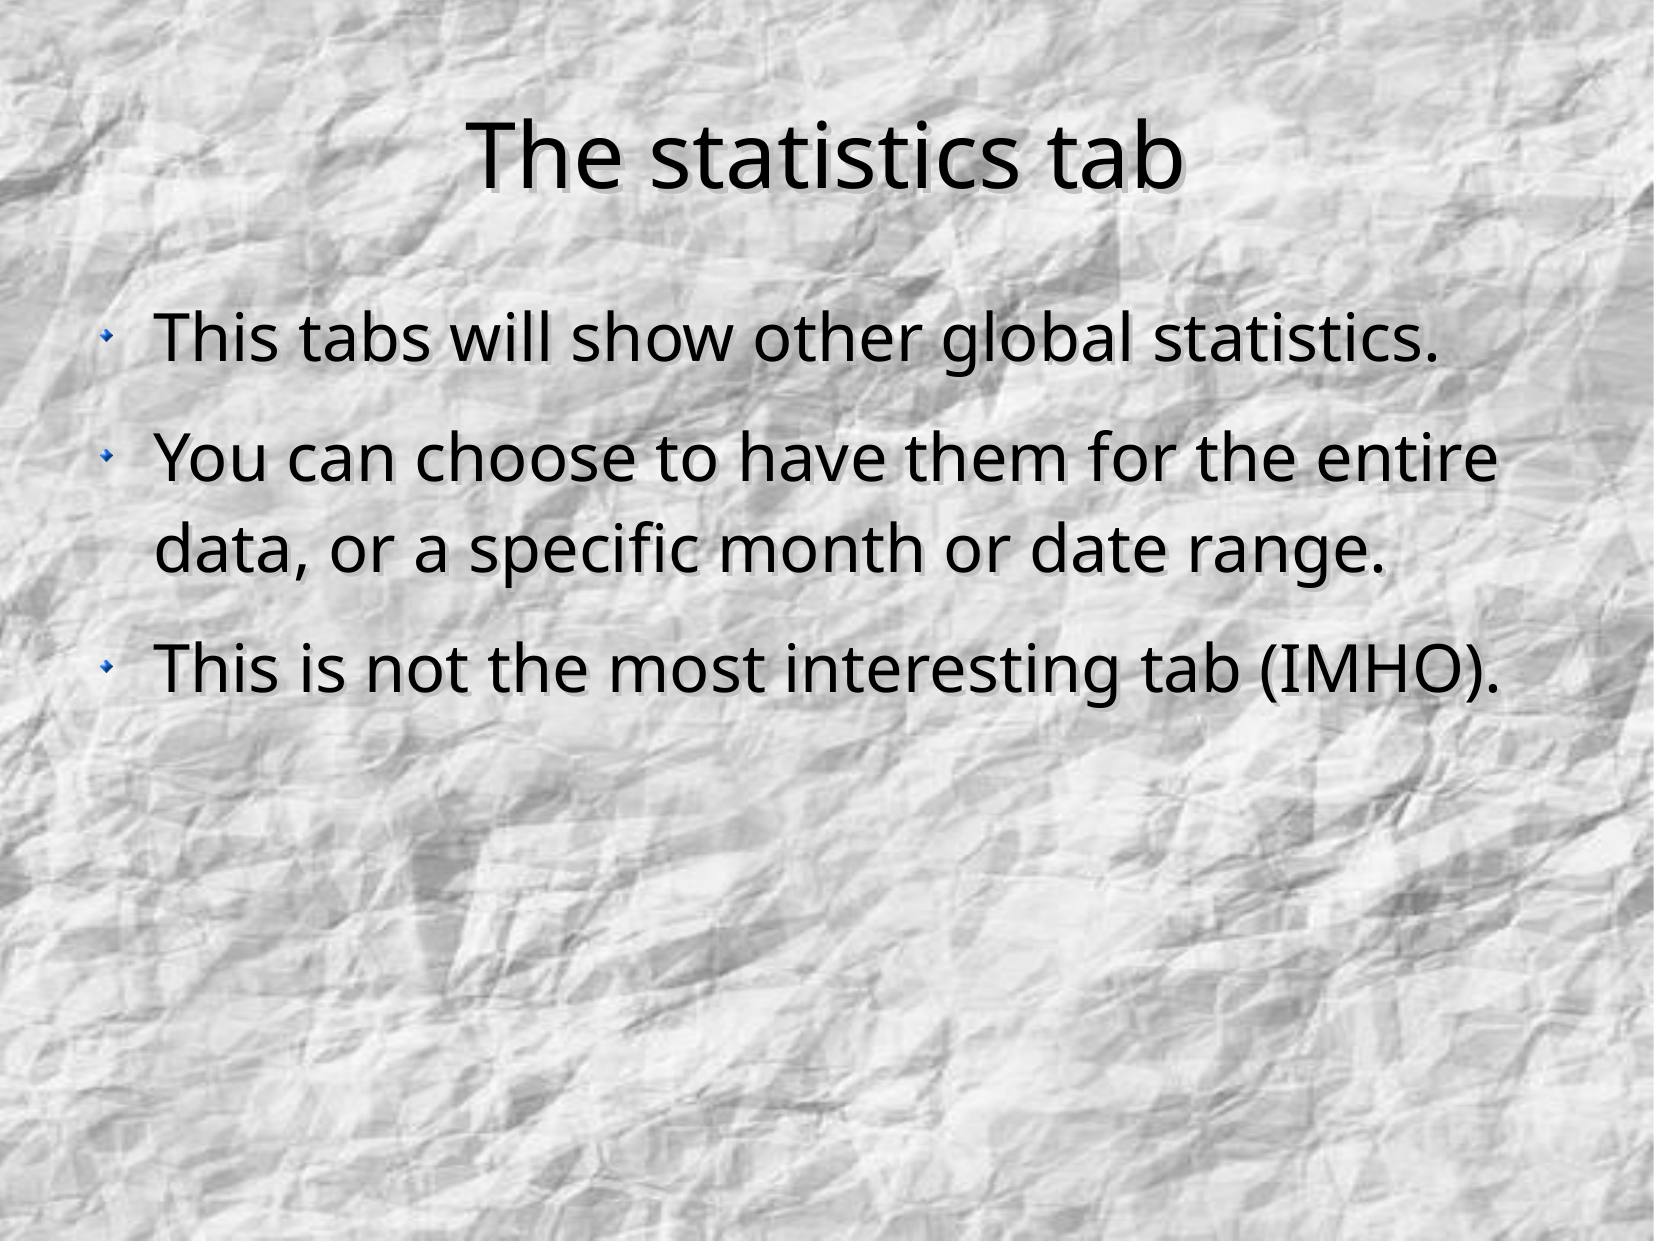

# The statistics tab
This tabs will show other global statistics.
You can choose to have them for the entire data, or a specific month or date range.
This is not the most interesting tab (IMHO).